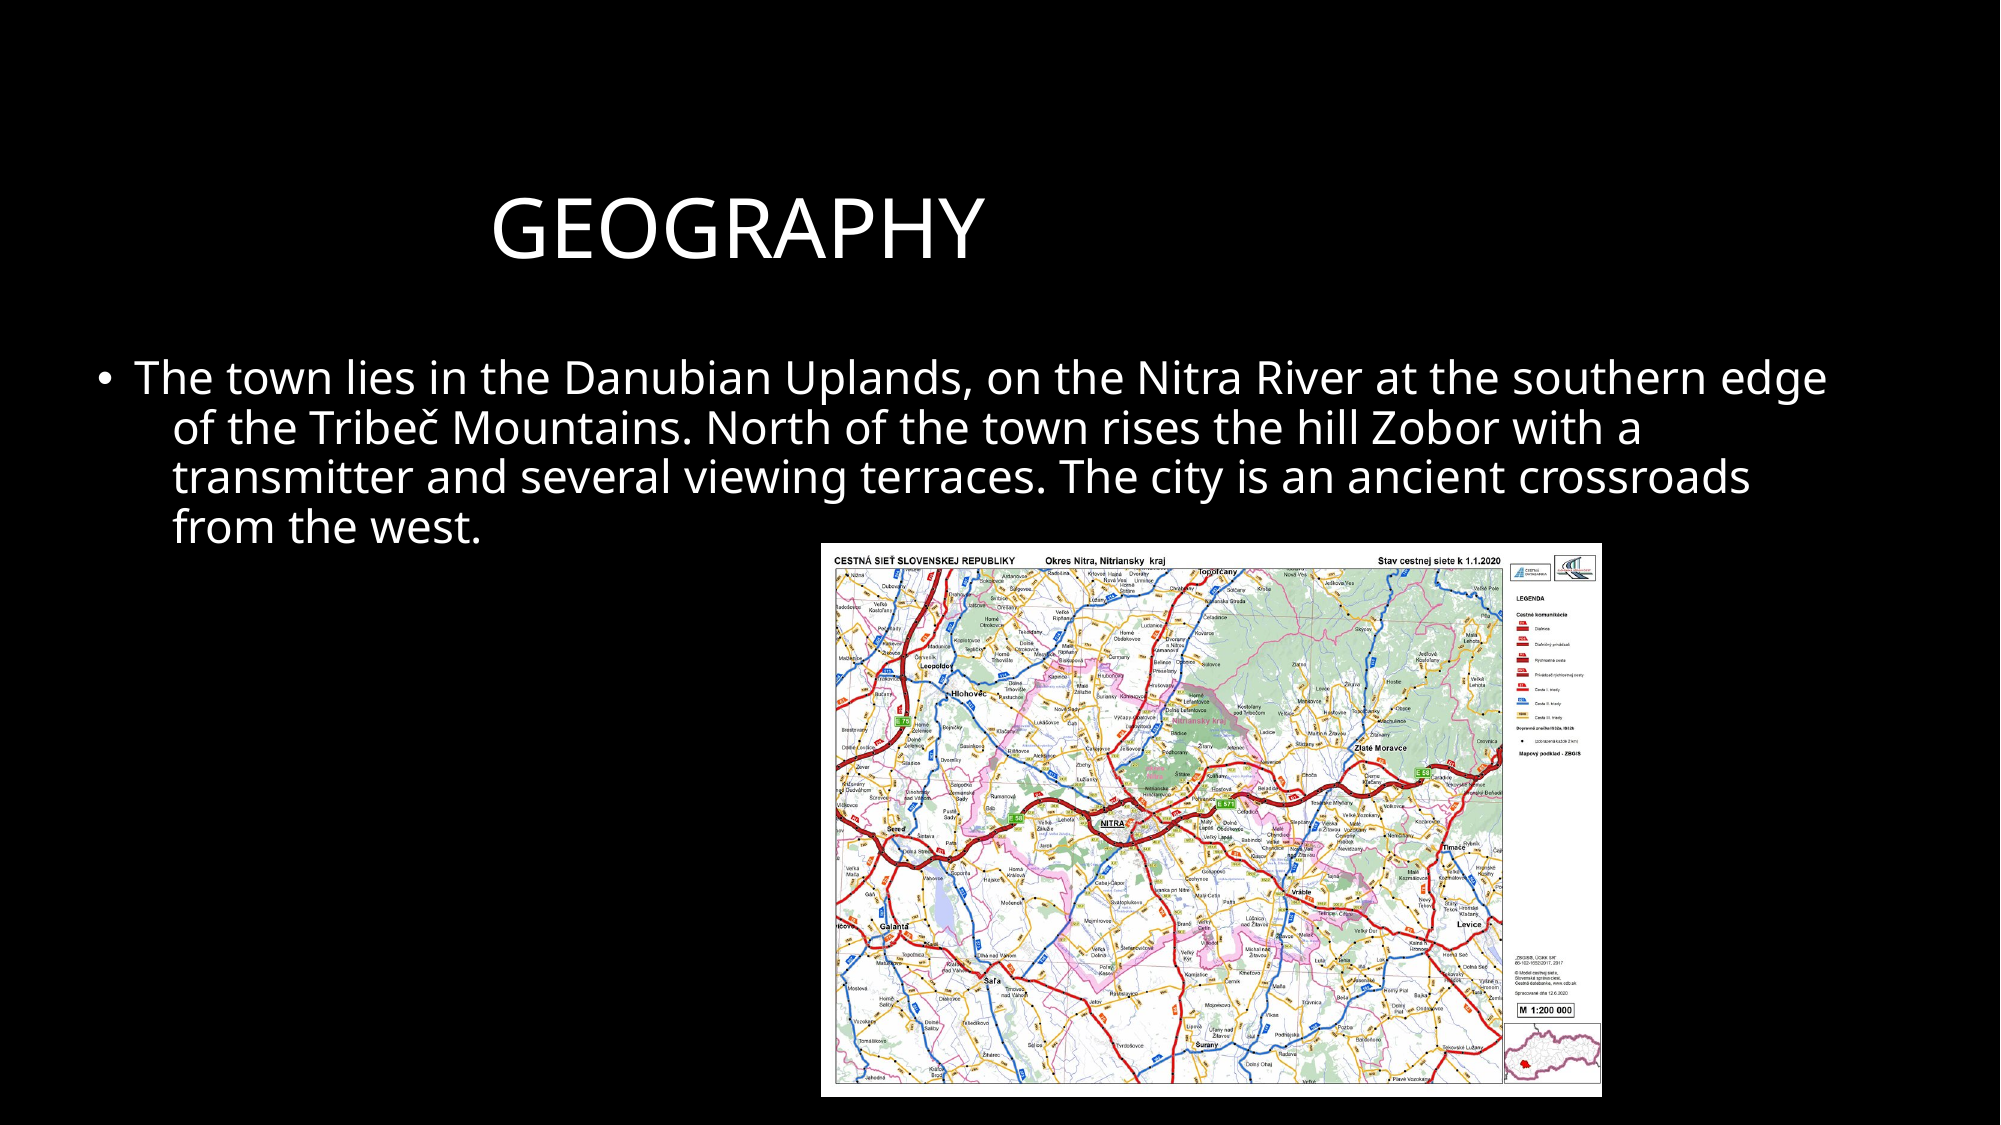

# Geography
The town lies in the Danubian Uplands, on the Nitra River at the southern edge of the Tribeč Mountains. North of the town rises the hill Zobor with a transmitter and several viewing terraces. The city is an ancient crossroads from the west.